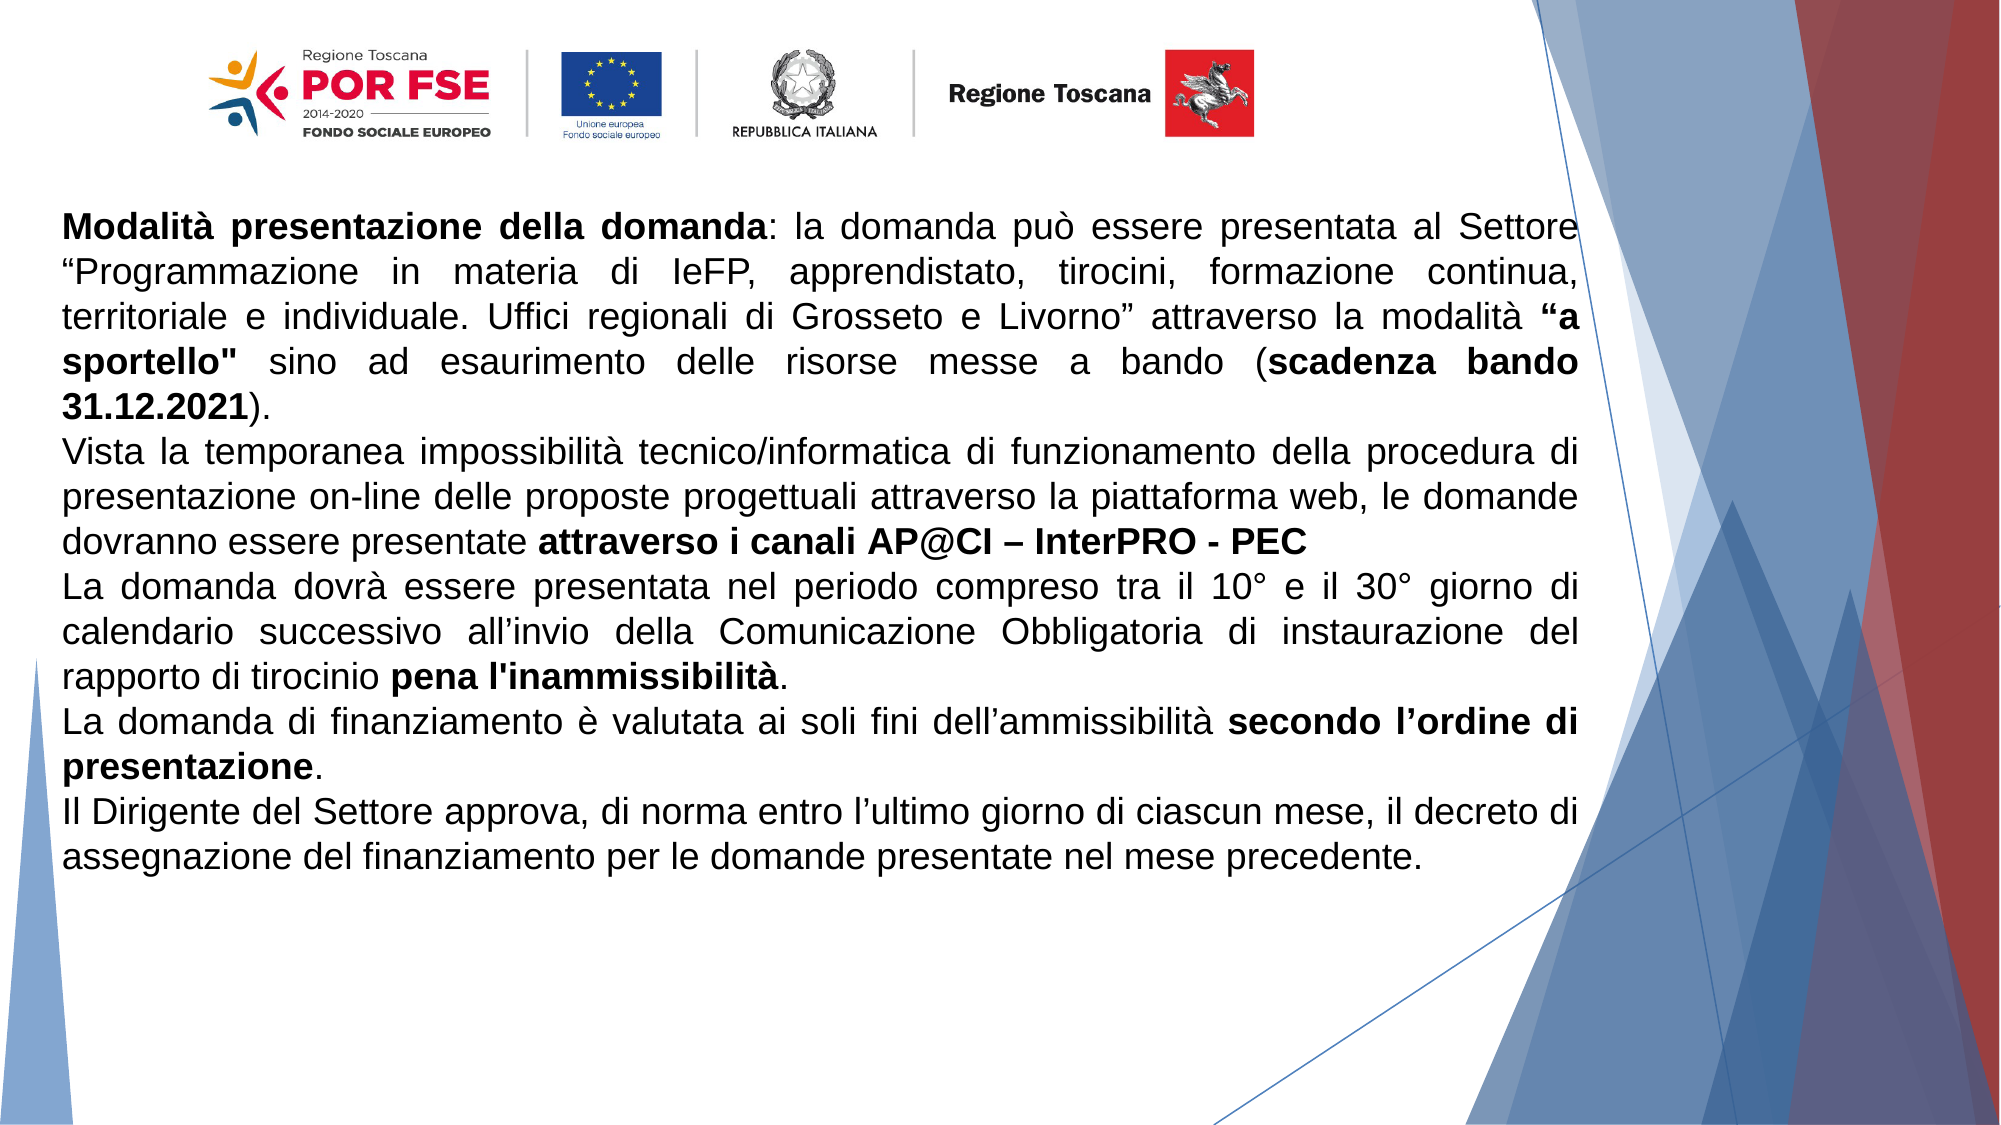

Modalità presentazione della domanda: la domanda può essere presentata al Settore “Programmazione in materia di IeFP, apprendistato, tirocini, formazione continua, territoriale e individuale. Uffici regionali di Grosseto e Livorno” attraverso la modalità “a sportello" sino ad esaurimento delle risorse messe a bando (scadenza bando 31.12.2021).
Vista la temporanea impossibilità tecnico/informatica di funzionamento della procedura di presentazione on-line delle proposte progettuali attraverso la piattaforma web, le domande dovranno essere presentate attraverso i canali AP@CI – InterPRO - PEC
La domanda dovrà essere presentata nel periodo compreso tra il 10° e il 30° giorno di calendario successivo all’invio della Comunicazione Obbligatoria di instaurazione del rapporto di tirocinio pena l'inammissibilità.
La domanda di finanziamento è valutata ai soli fini dell’ammissibilità secondo l’ordine di presentazione.
Il Dirigente del Settore approva, di norma entro l’ultimo giorno di ciascun mese, il decreto di assegnazione del finanziamento per le domande presentate nel mese precedente.